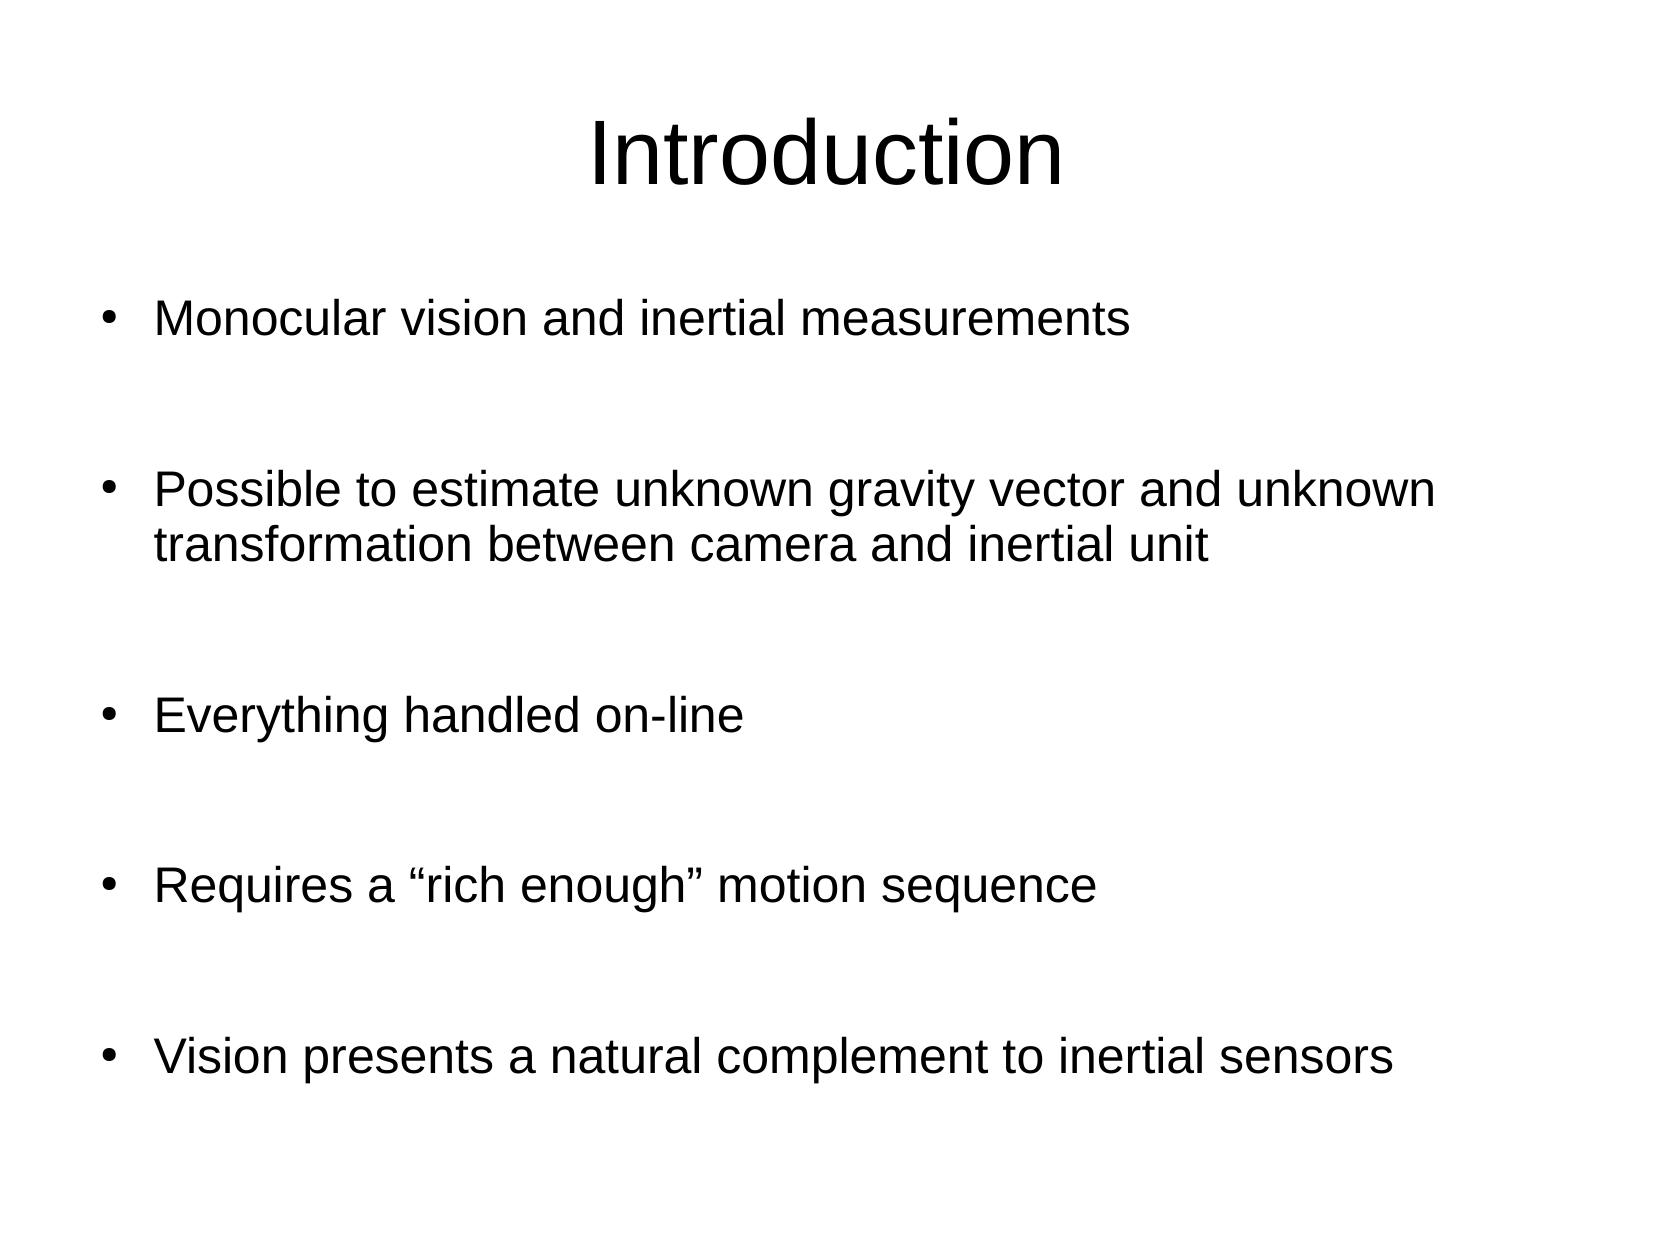

# Introduction
Monocular vision and inertial measurements
Possible to estimate unknown gravity vector and unknown transformation between camera and inertial unit
Everything handled on-line
Requires a “rich enough” motion sequence
Vision presents a natural complement to inertial sensors